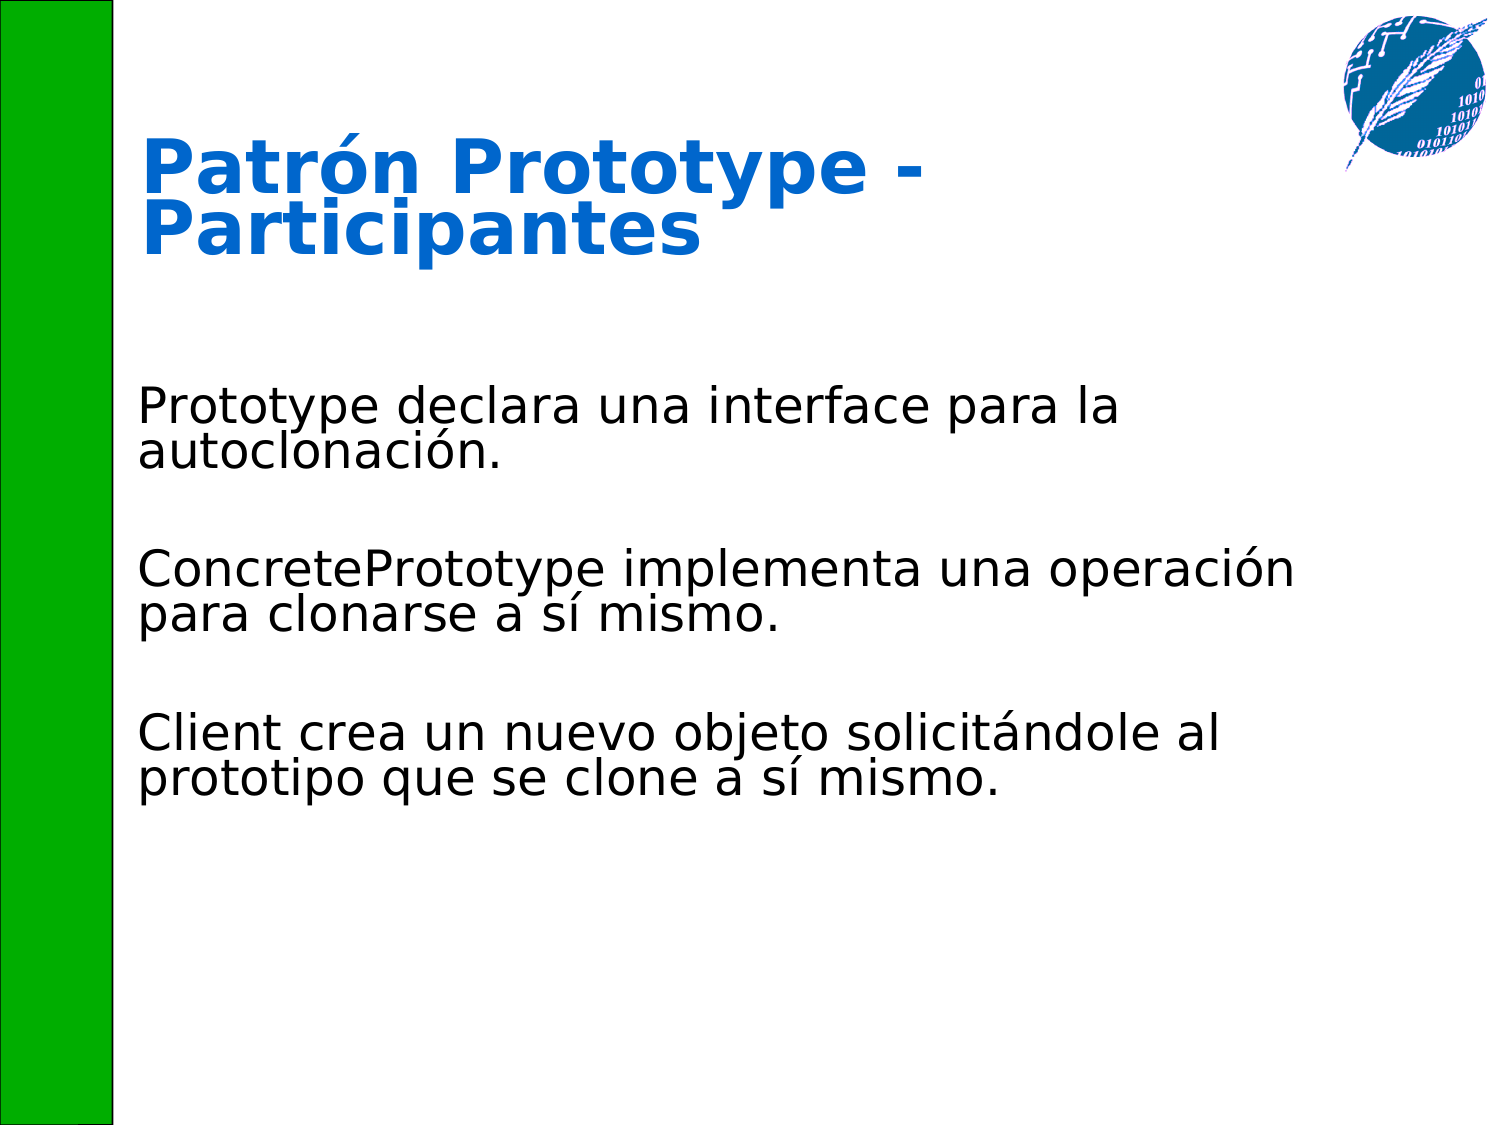

# Patrón Prototype - Participantes
Prototype declara una interface para la autoclonación.
ConcretePrototype implementa una operación para clonarse a sí mismo.
Client crea un nuevo objeto solicitándole al prototipo que se clone a sí mismo.